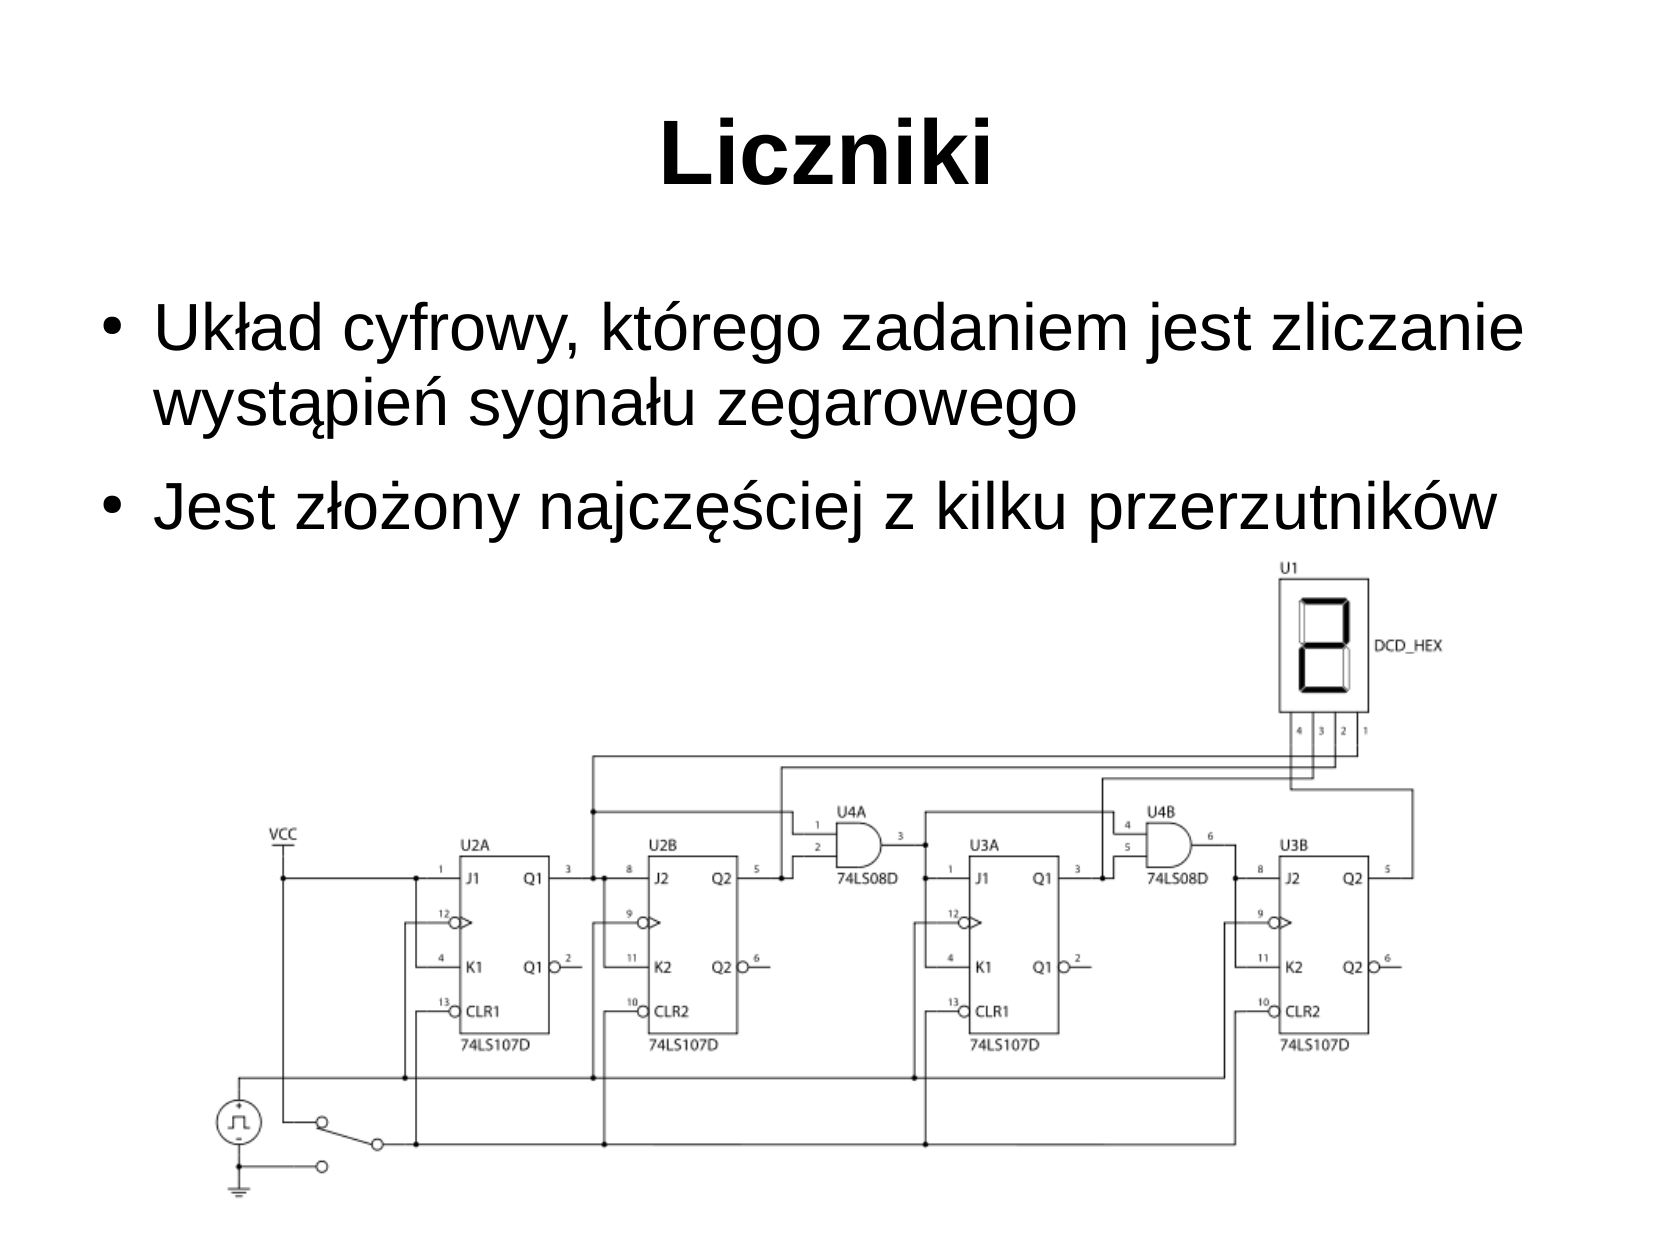

# Liczniki
Układ cyfrowy, którego zadaniem jest zliczanie wystąpień sygnału zegarowego
Jest złożony najczęściej z kilku przerzutników